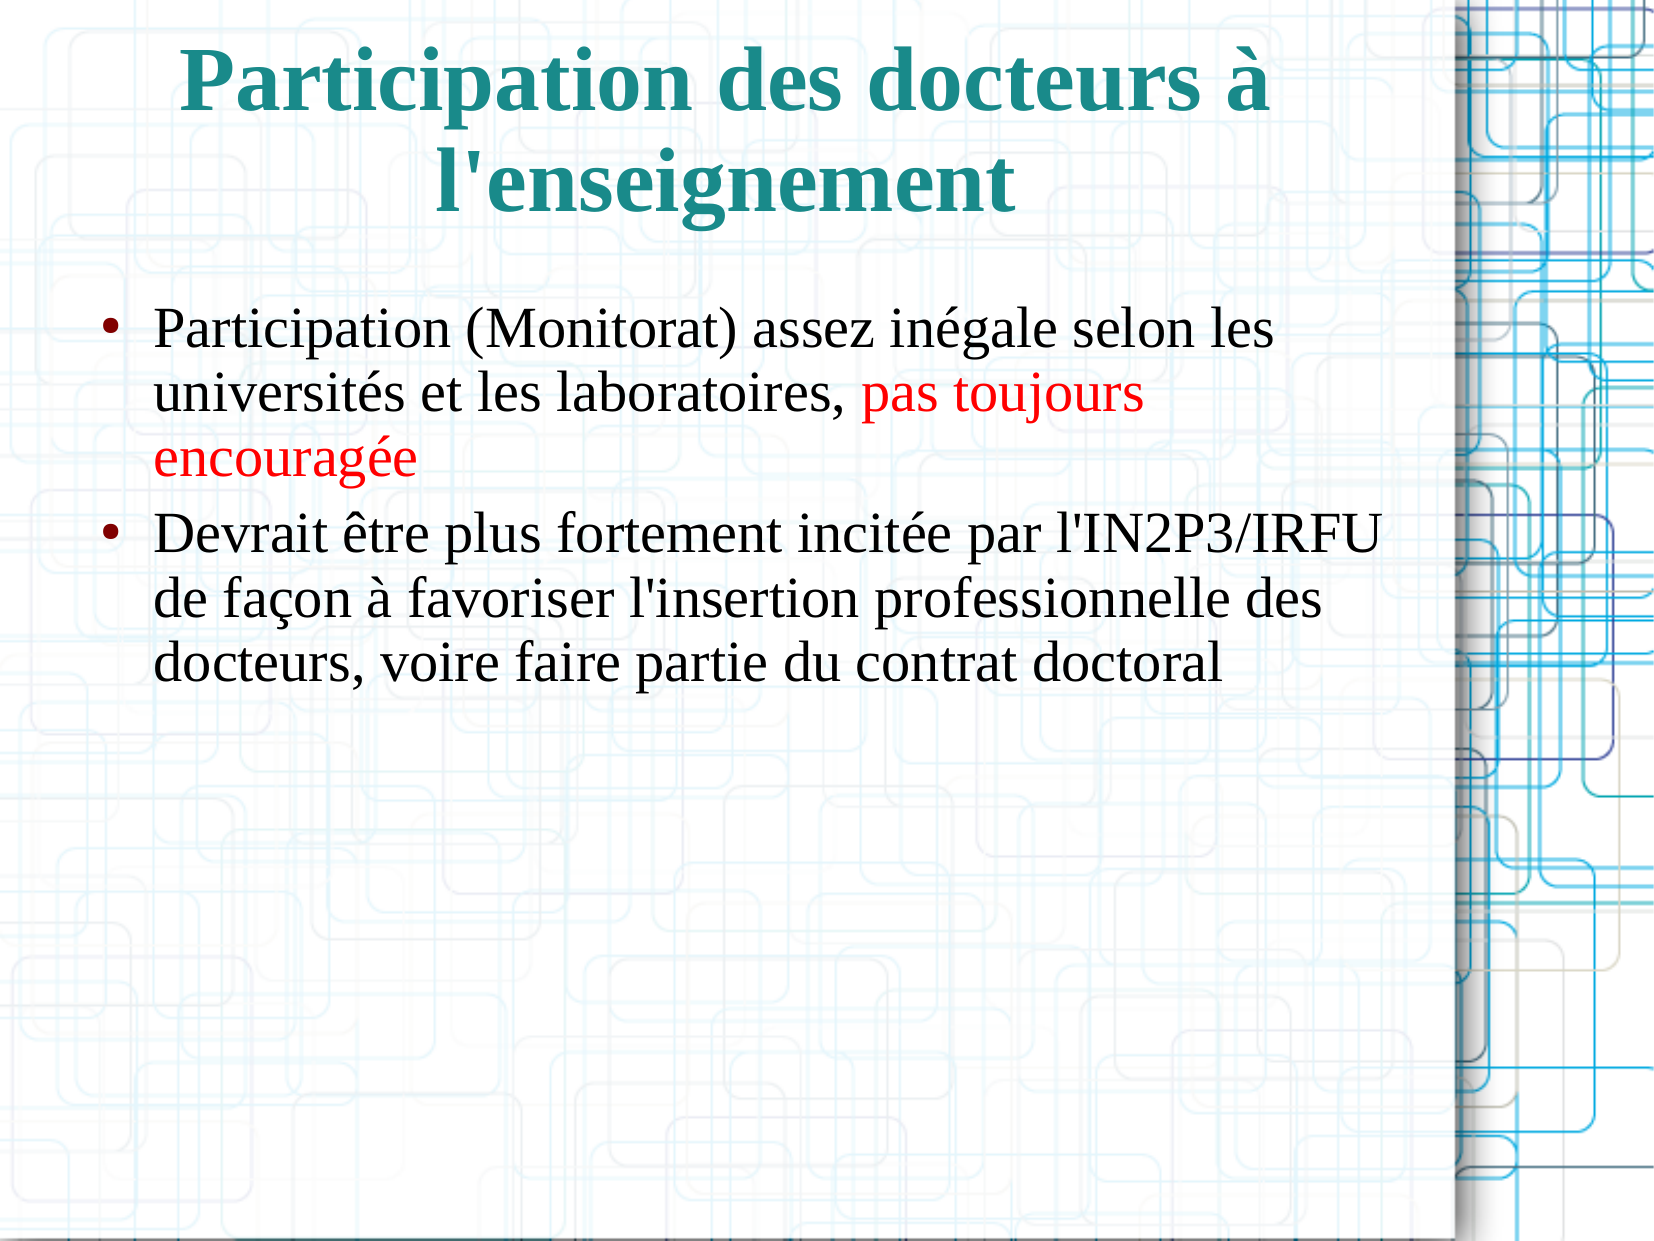

# Participation des docteurs à l'enseignement
Participation (Monitorat) assez inégale selon les universités et les laboratoires, pas toujours encouragée
Devrait être plus fortement incitée par l'IN2P3/IRFU de façon à favoriser l'insertion professionnelle des docteurs, voire faire partie du contrat doctoral